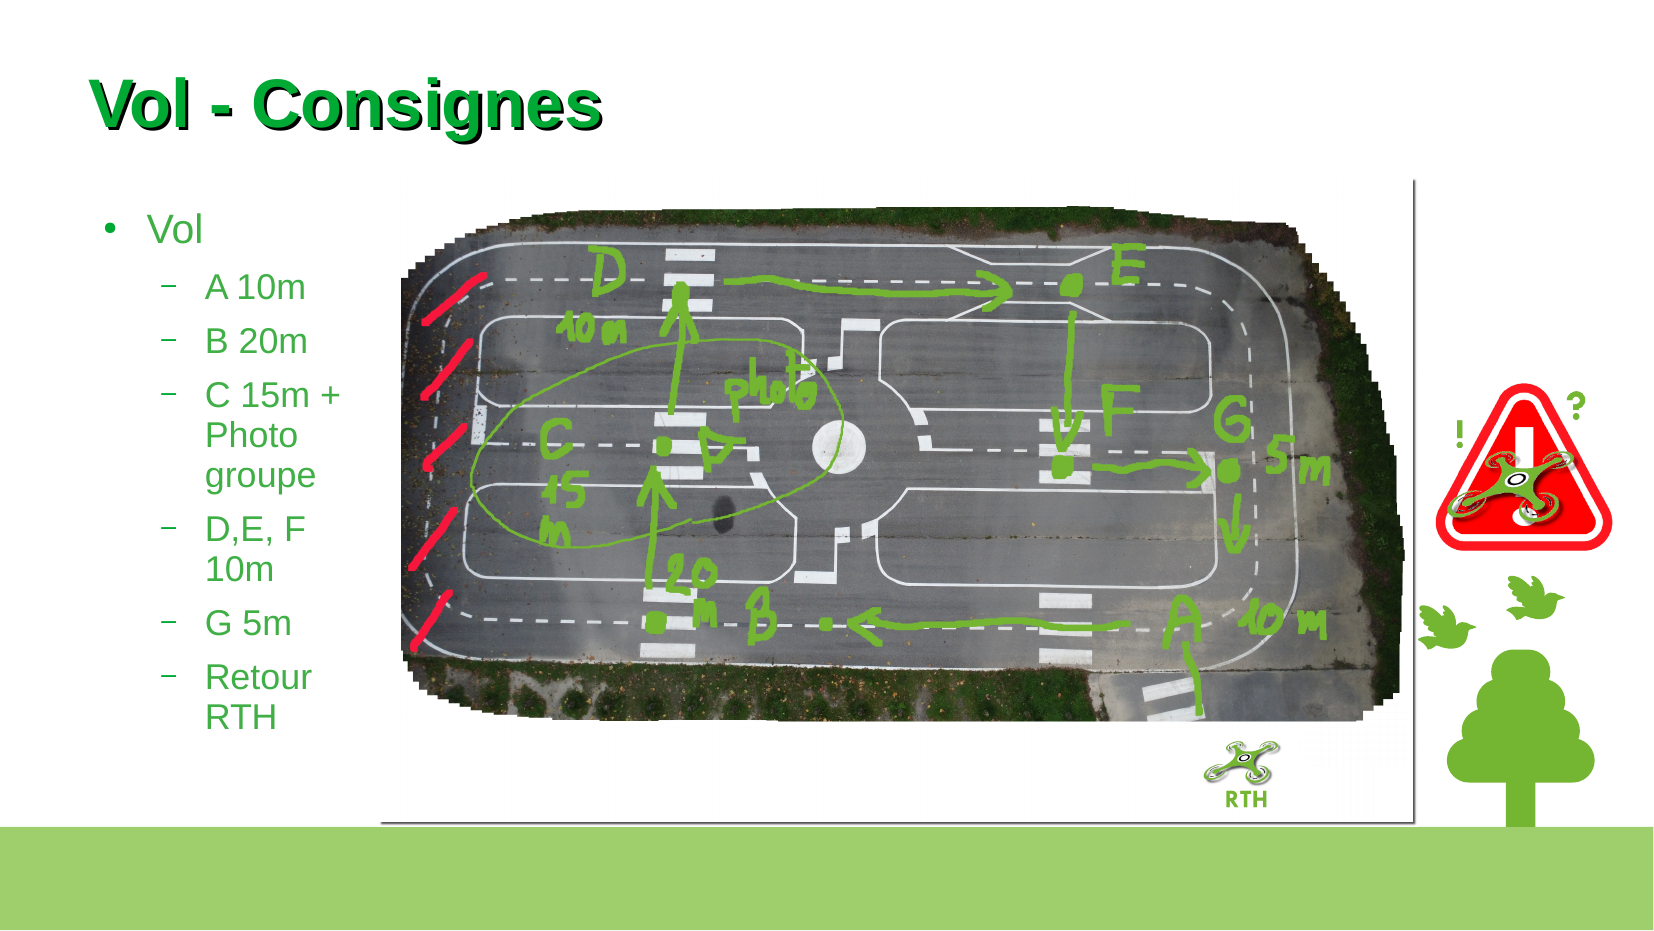

Vol - Consignes
# Vol
A 10m
B 20m
C 15m + Photo groupe
D,E, F 10m
G 5m
Retour RTH